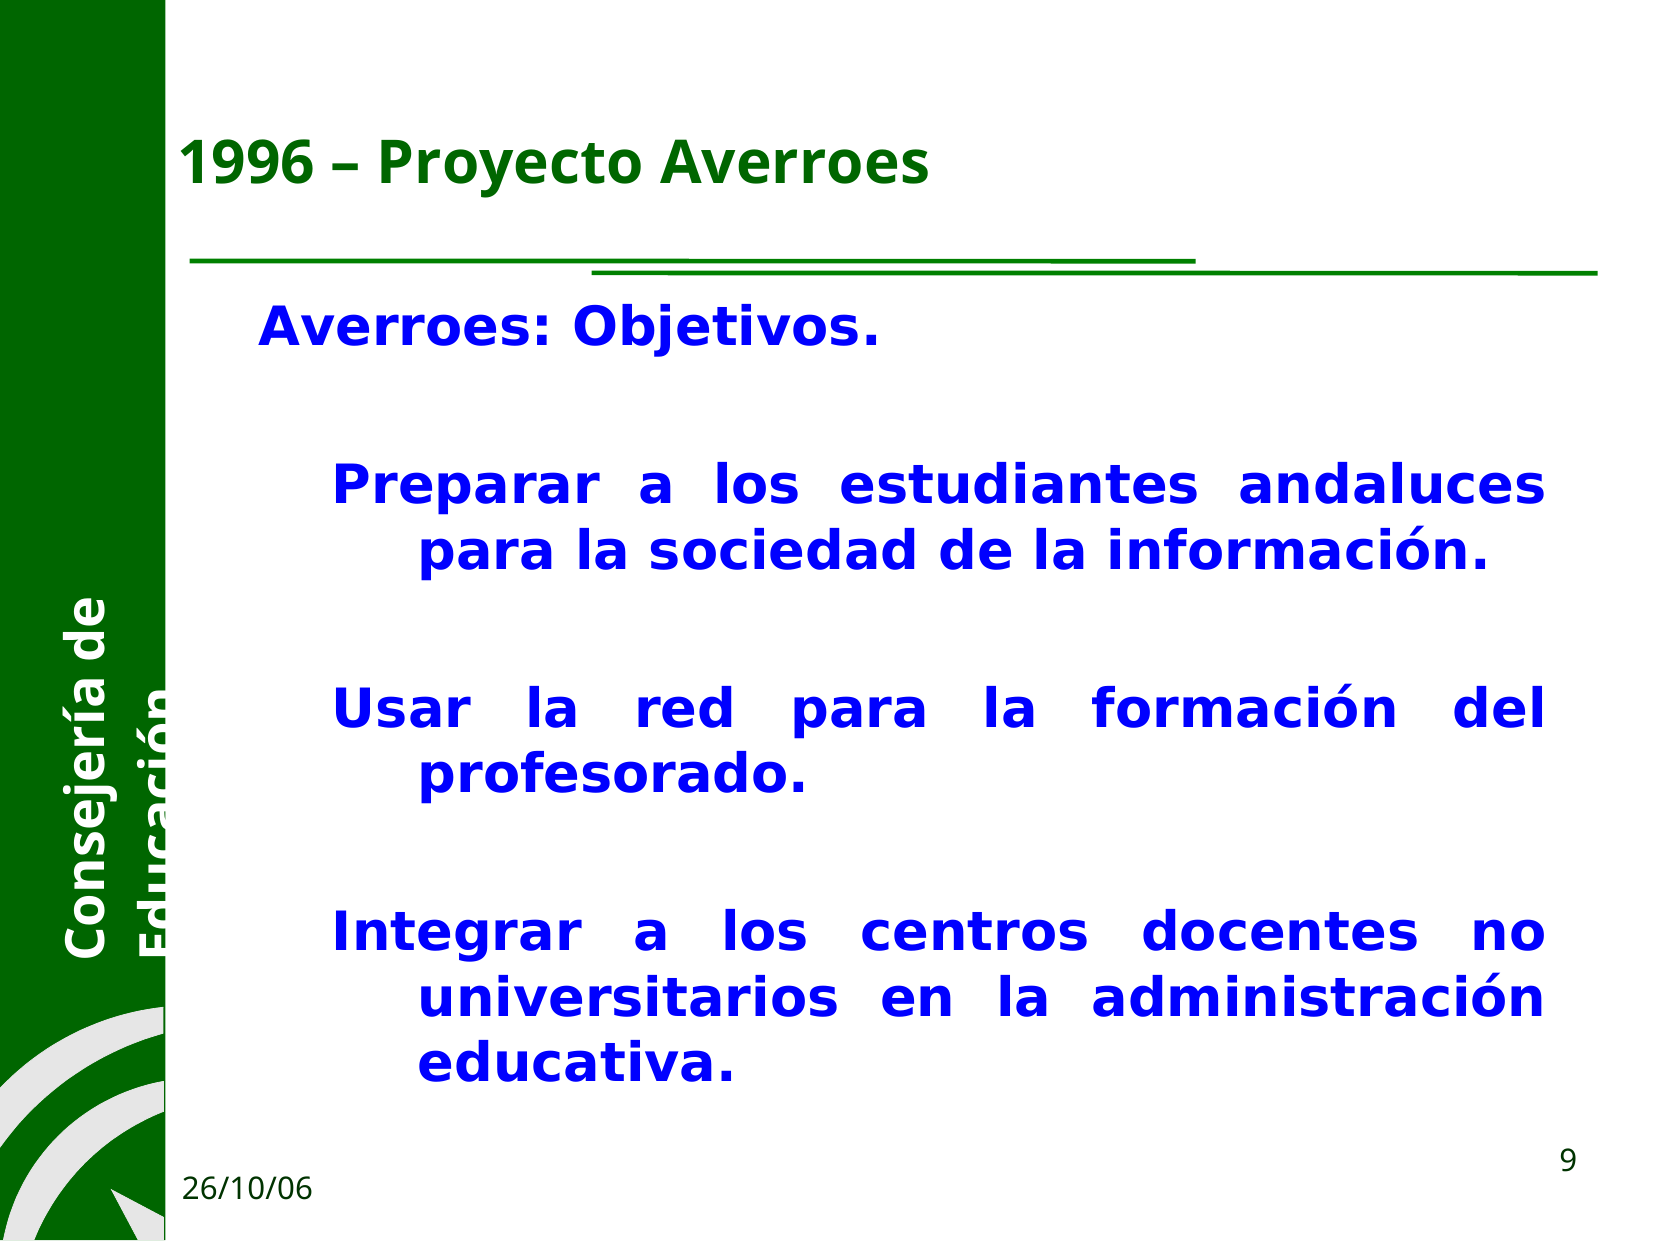

# 1996 – Proyecto Averroes
Averroes: Objetivos.
Preparar a los estudiantes andaluces para la sociedad de la información.
Usar la red para la formación del profesorado.
Integrar a los centros docentes no universitarios en la administración educativa.
9